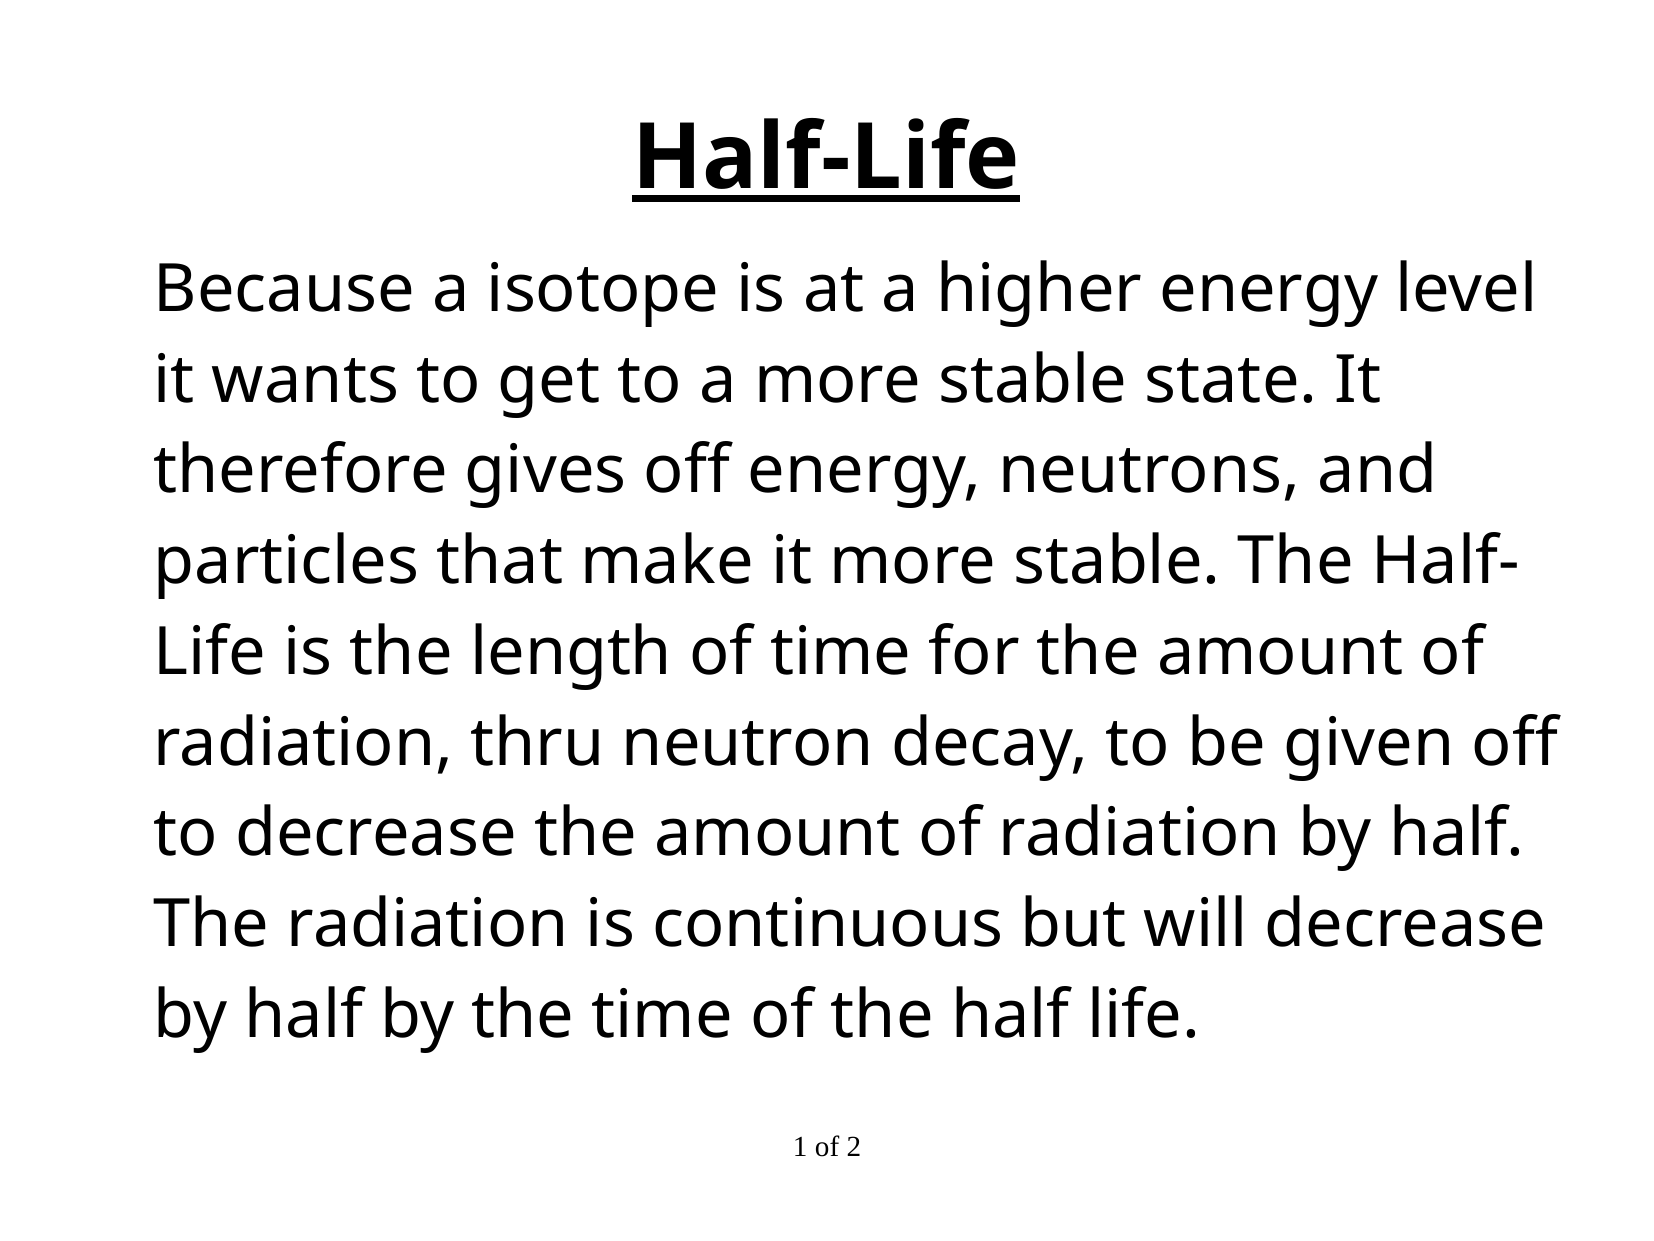

# Half-Life
Because a isotope is at a higher energy level it wants to get to a more stable state. It therefore gives off energy, neutrons, and particles that make it more stable. The Half-Life is the length of time for the amount of radiation, thru neutron decay, to be given off to decrease the amount of radiation by half. The radiation is continuous but will decrease by half by the time of the half life.
1 of 2